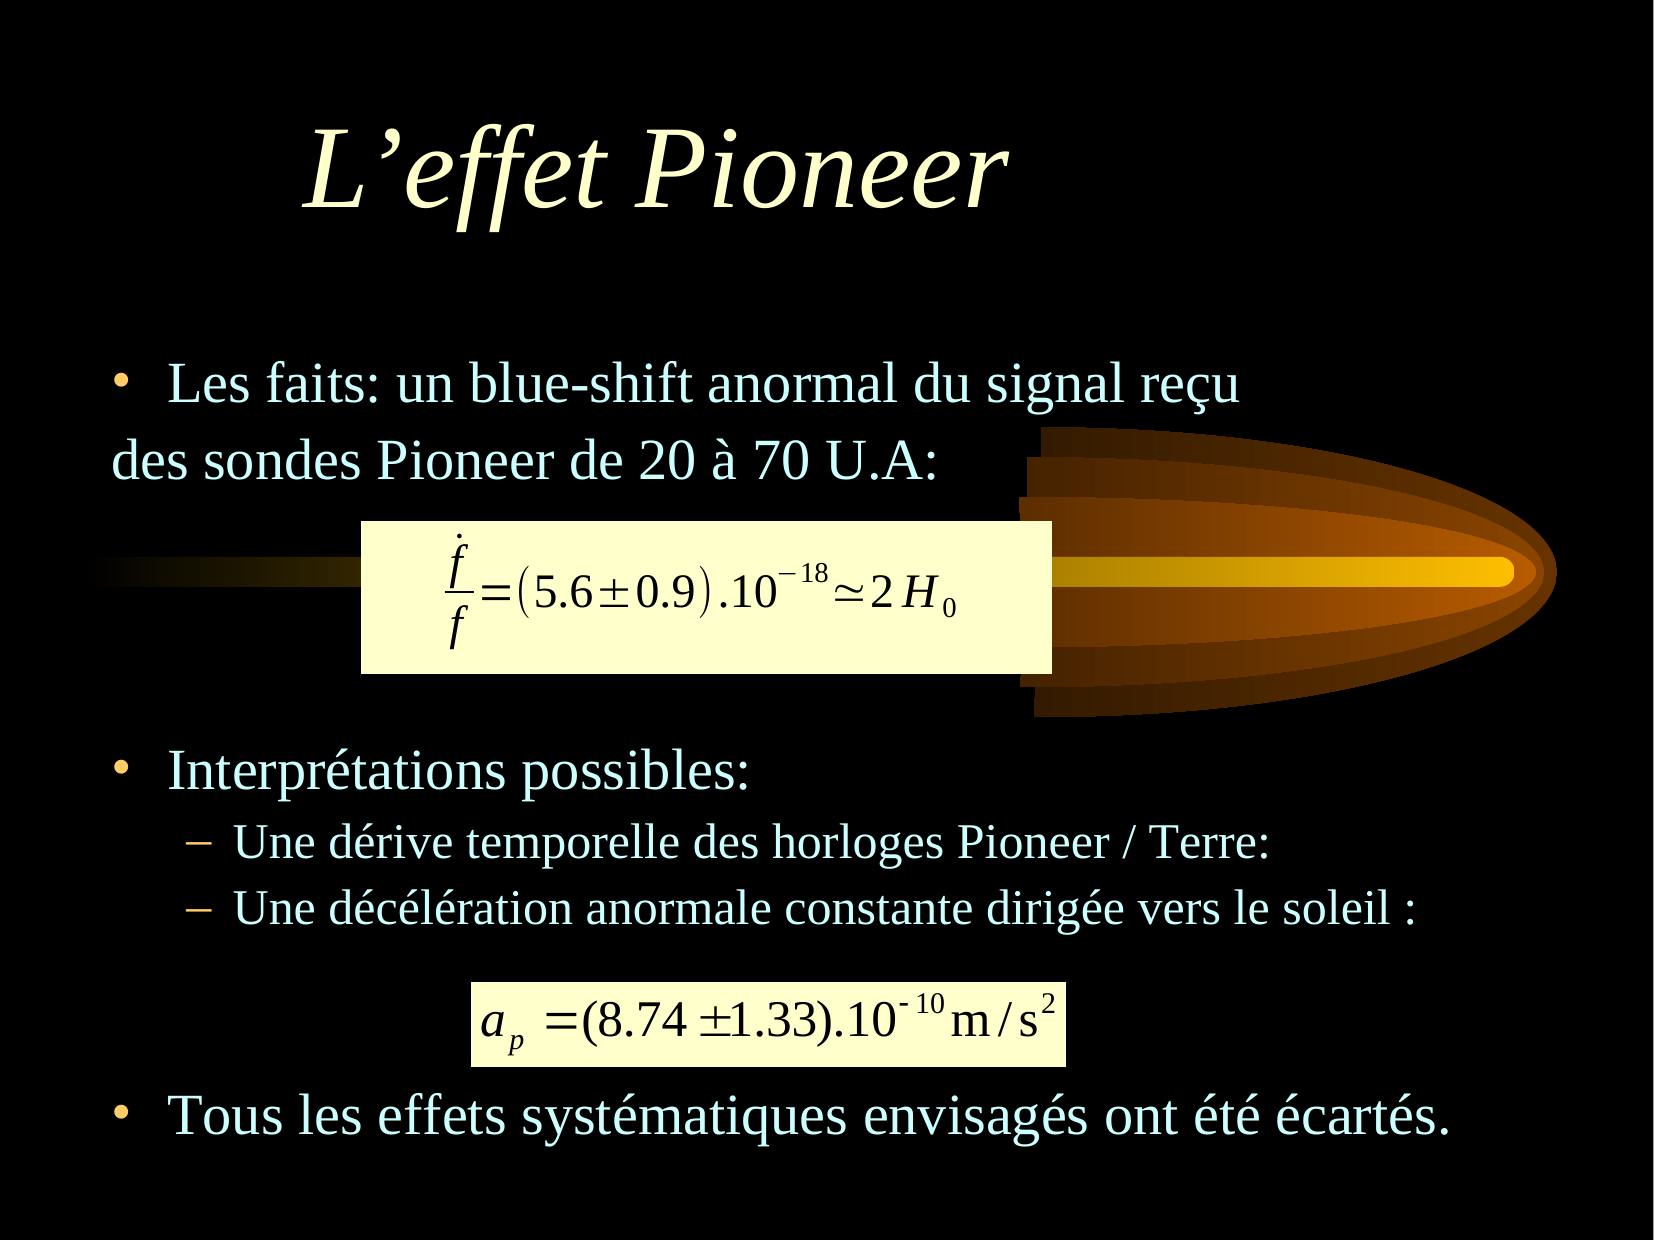

# L’effet Pioneer
Les faits: un blue-shift anormal du signal reçu
des sondes Pioneer de 20 à 70 U.A:
Interprétations possibles:
Une dérive temporelle des horloges Pioneer / Terre:
Une décélération anormale constante dirigée vers le soleil :
Tous les effets systématiques envisagés ont été écartés.